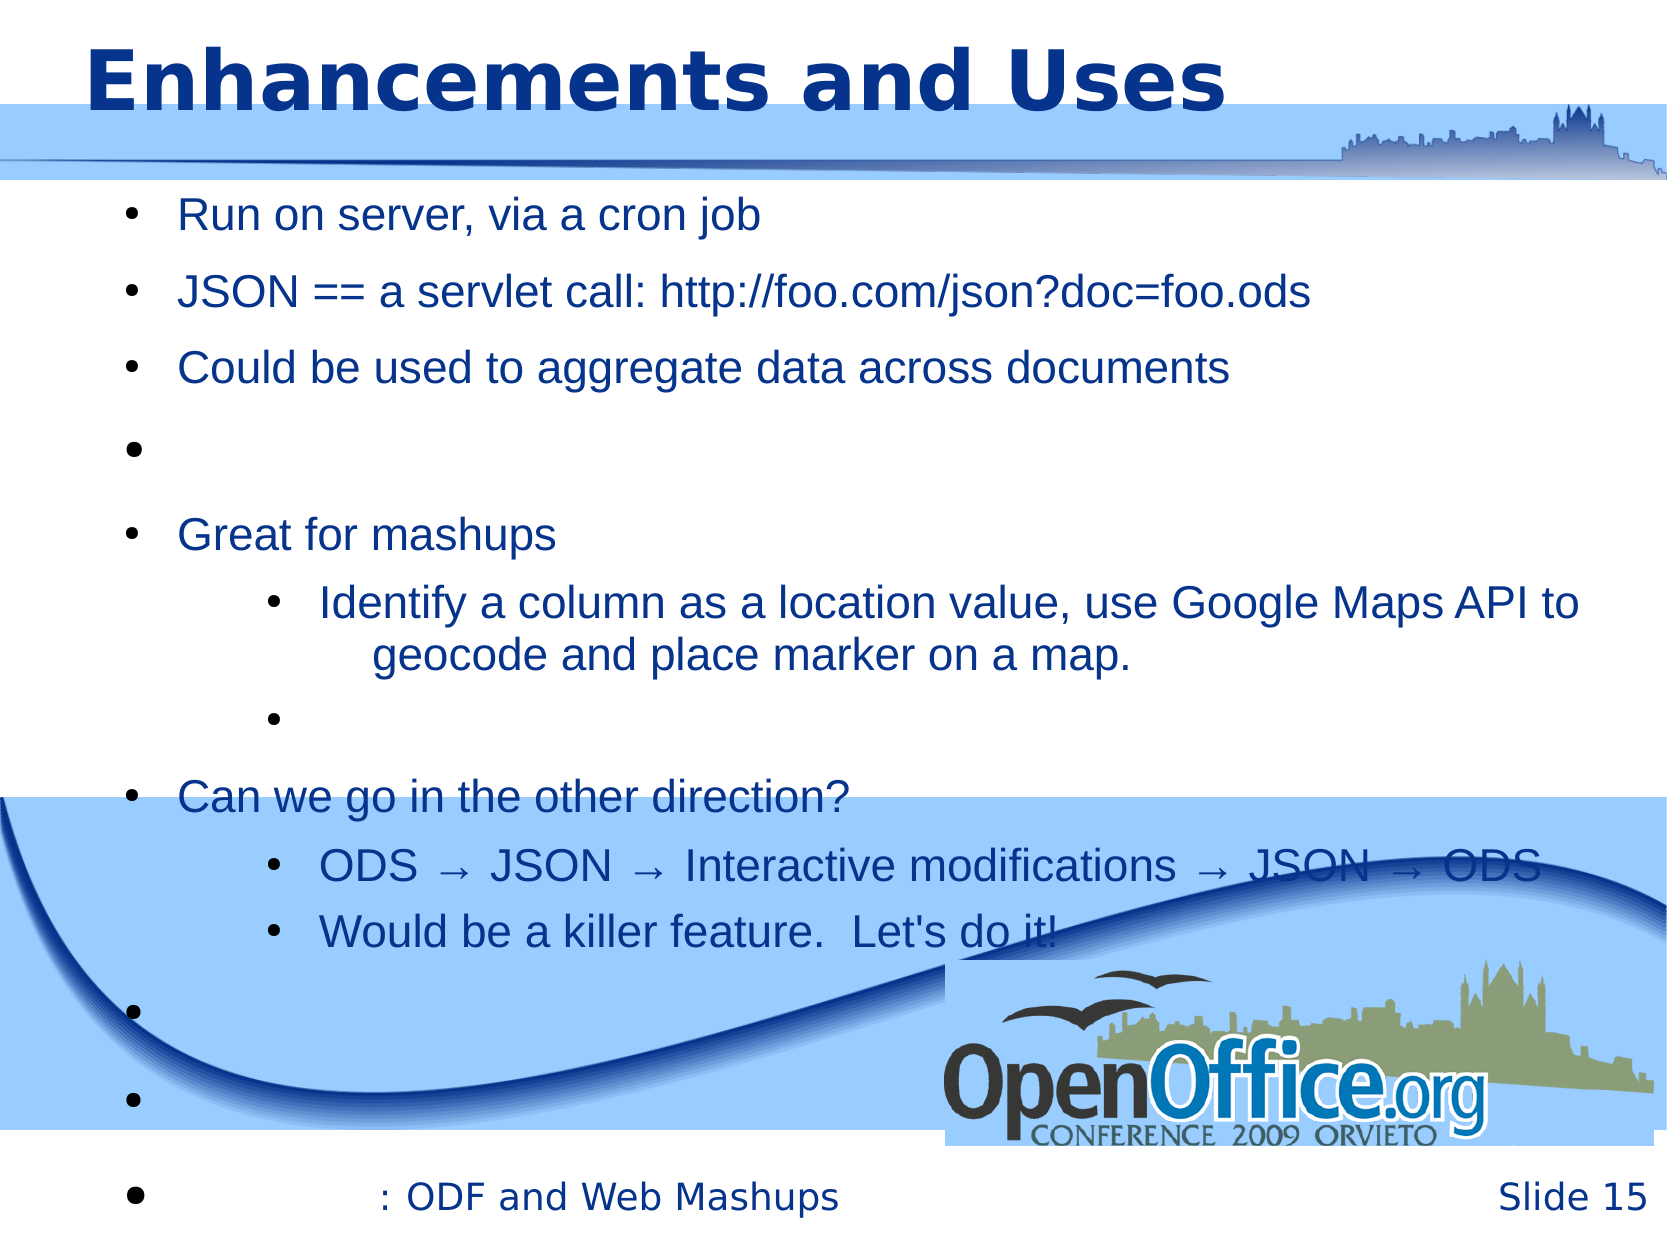

# Enhancements and Uses
Run on server, via a cron job
JSON == a servlet call: http://foo.com/json?doc=foo.ods
Could be used to aggregate data across documents
Great for mashups
Identify a column as a location value, use Google Maps API to geocode and place marker on a map.
Can we go in the other direction?
ODS → JSON → Interactive modifications → JSON → ODS
Would be a killer feature. Let's do it!
ODF and Web Mashups
15